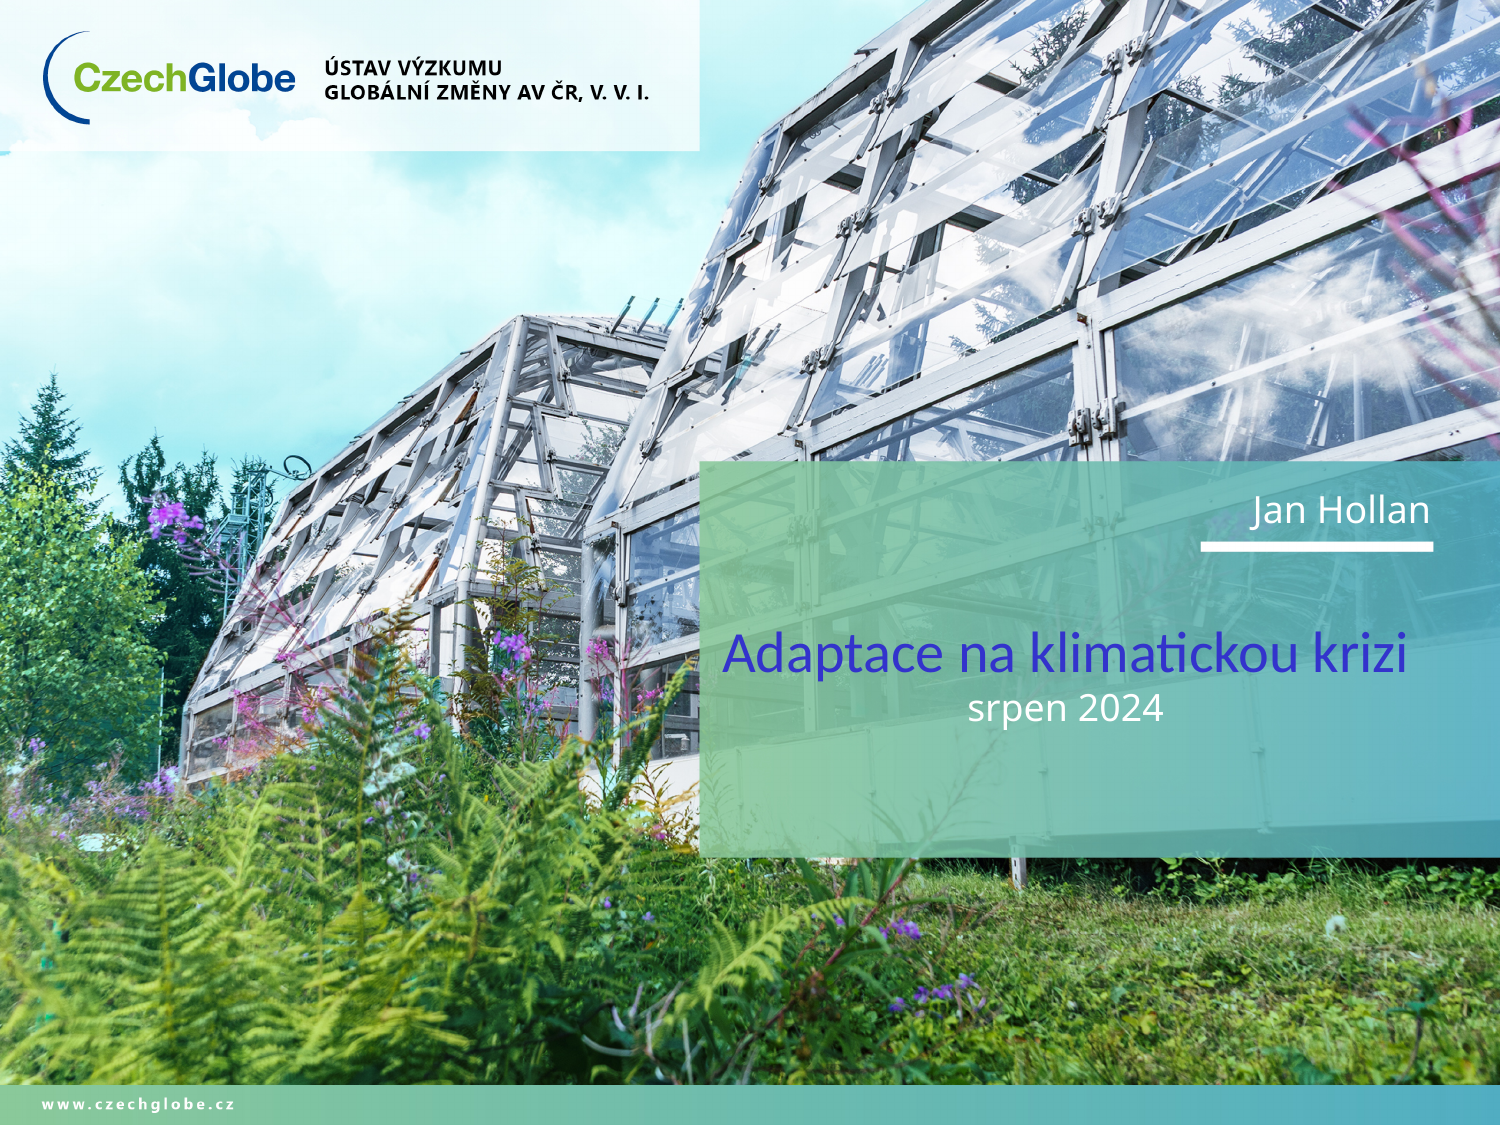

Jan Hollan
Adaptace na klimatickou krizi
srpen 2024